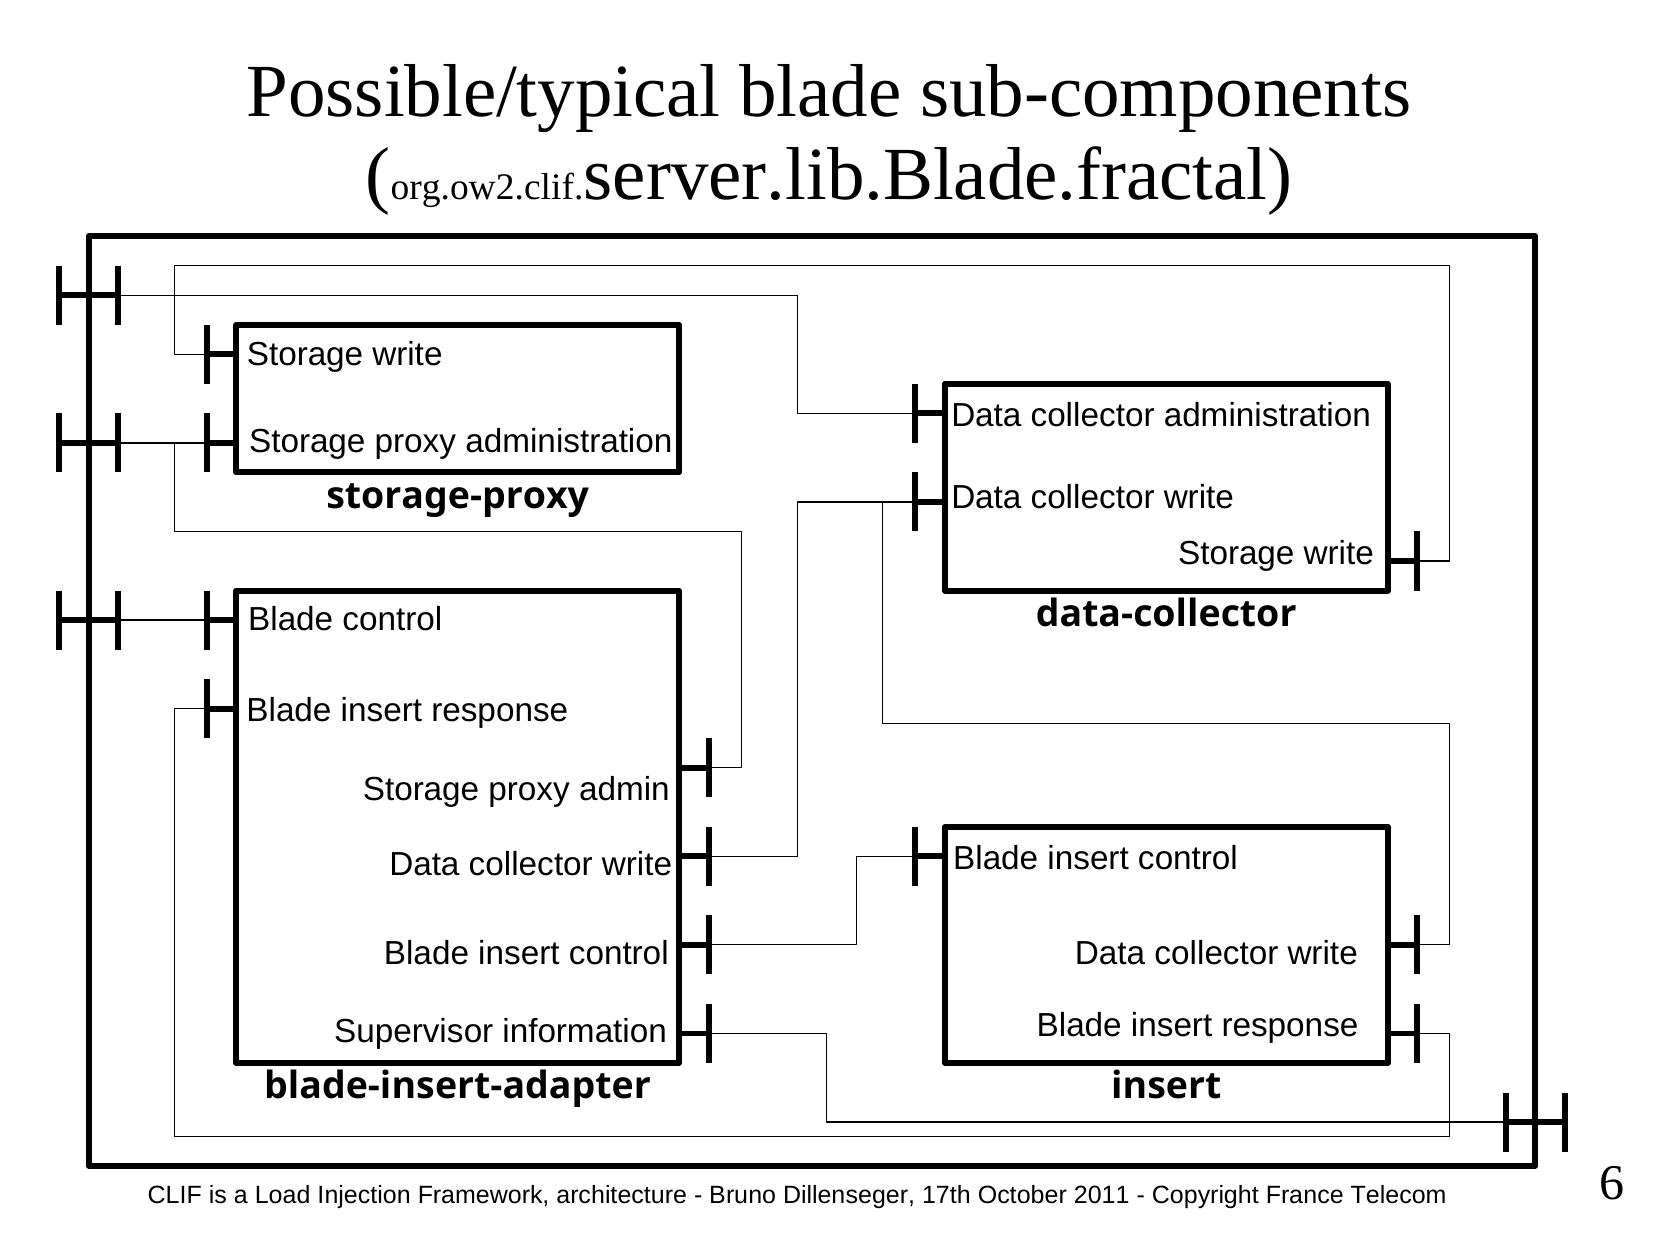

# Possible/typical blade sub-components (org.ow2.clif.server.lib.Blade.fractal)
Storage write
Data collector administration
Storage proxy administration
storage-proxy
Data collector write
Storage write
data-collector
Blade control
Blade insert response
Storage proxy admin
Blade insert control
Data collector write
Blade insert control
Data collector write
Blade insert response
Supervisor information
blade-insert-adapter
insert